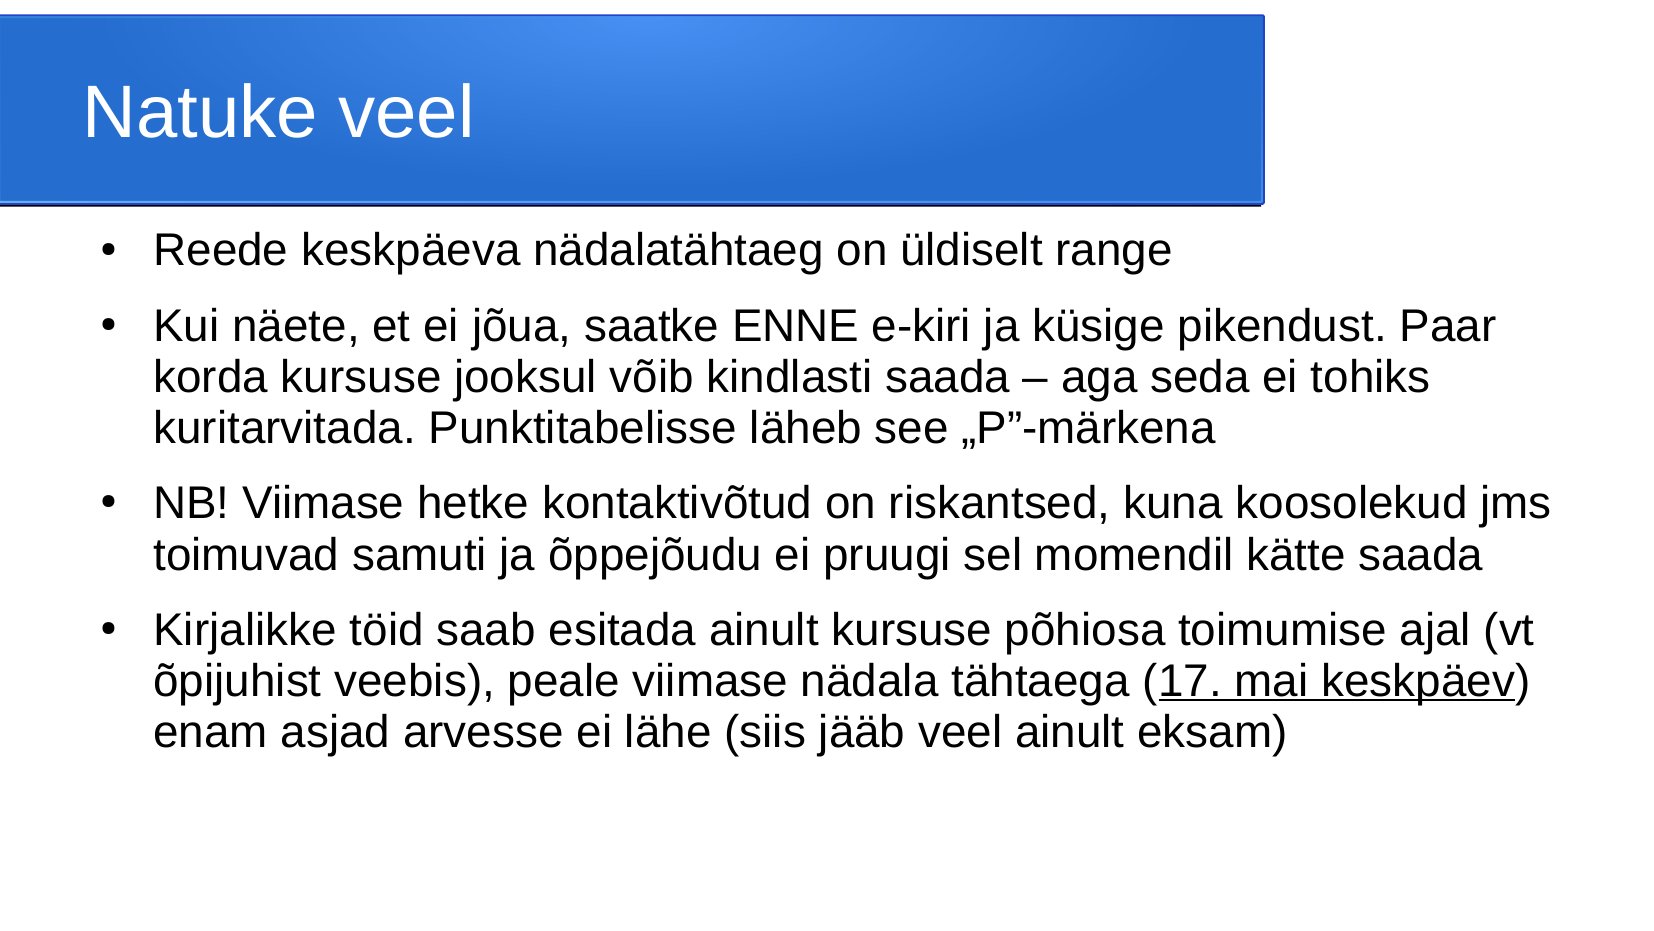

# Natuke veel
Reede keskpäeva nädalatähtaeg on üldiselt range
Kui näete, et ei jõua, saatke ENNE e-kiri ja küsige pikendust. Paar korda kursuse jooksul võib kindlasti saada – aga seda ei tohiks kuritarvitada. Punktitabelisse läheb see „P”-märkena
NB! Viimase hetke kontaktivõtud on riskantsed, kuna koosolekud jms toimuvad samuti ja õppejõudu ei pruugi sel momendil kätte saada
Kirjalikke töid saab esitada ainult kursuse põhiosa toimumise ajal (vt õpijuhist veebis), peale viimase nädala tähtaega (17. mai keskpäev) enam asjad arvesse ei lähe (siis jääb veel ainult eksam)